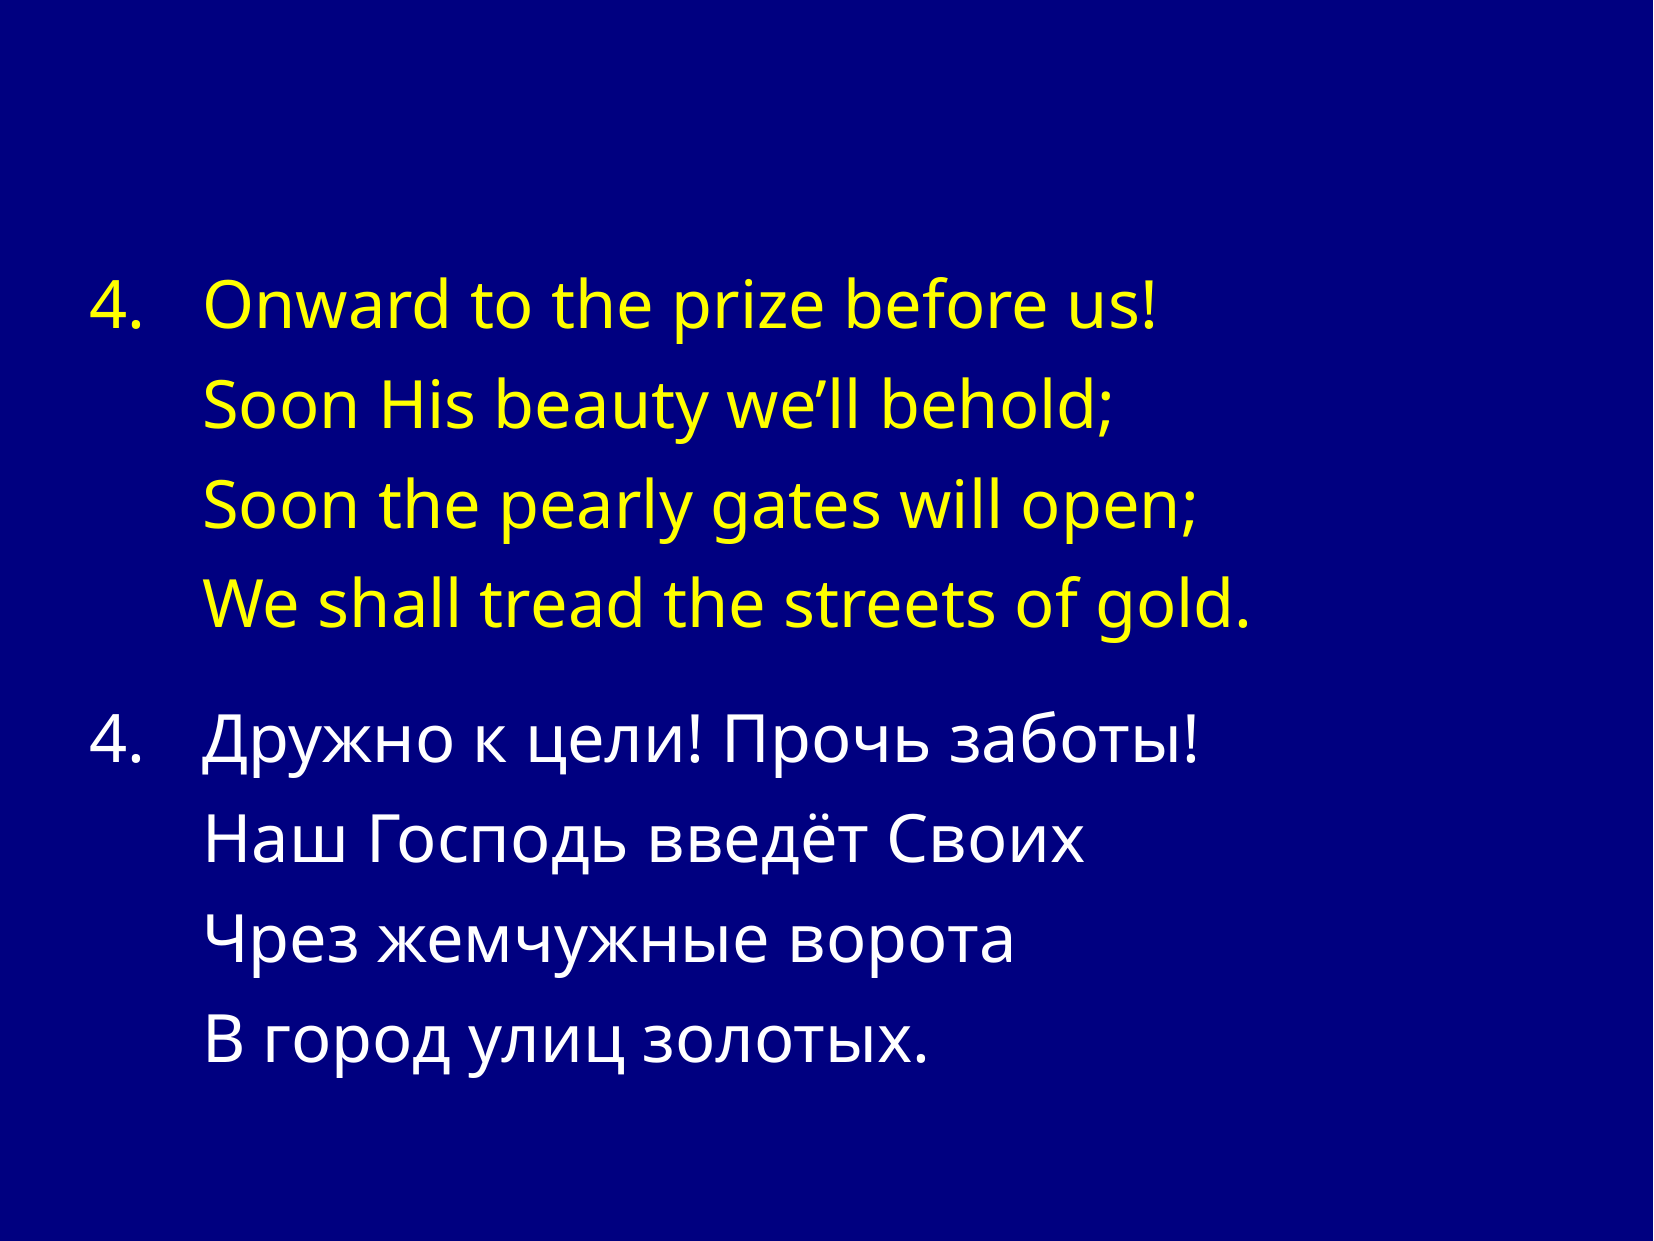

4.	Onward to the prize before us!
	Soon His beauty we’ll behold;
	Soon the pearly gates will open;
	We shall tread the streets of gold.
4.	Дружно к цели! Прочь заботы!
	Наш Господь введёт Своих
	Чрез жемчужные ворота
	В город улиц золотых.